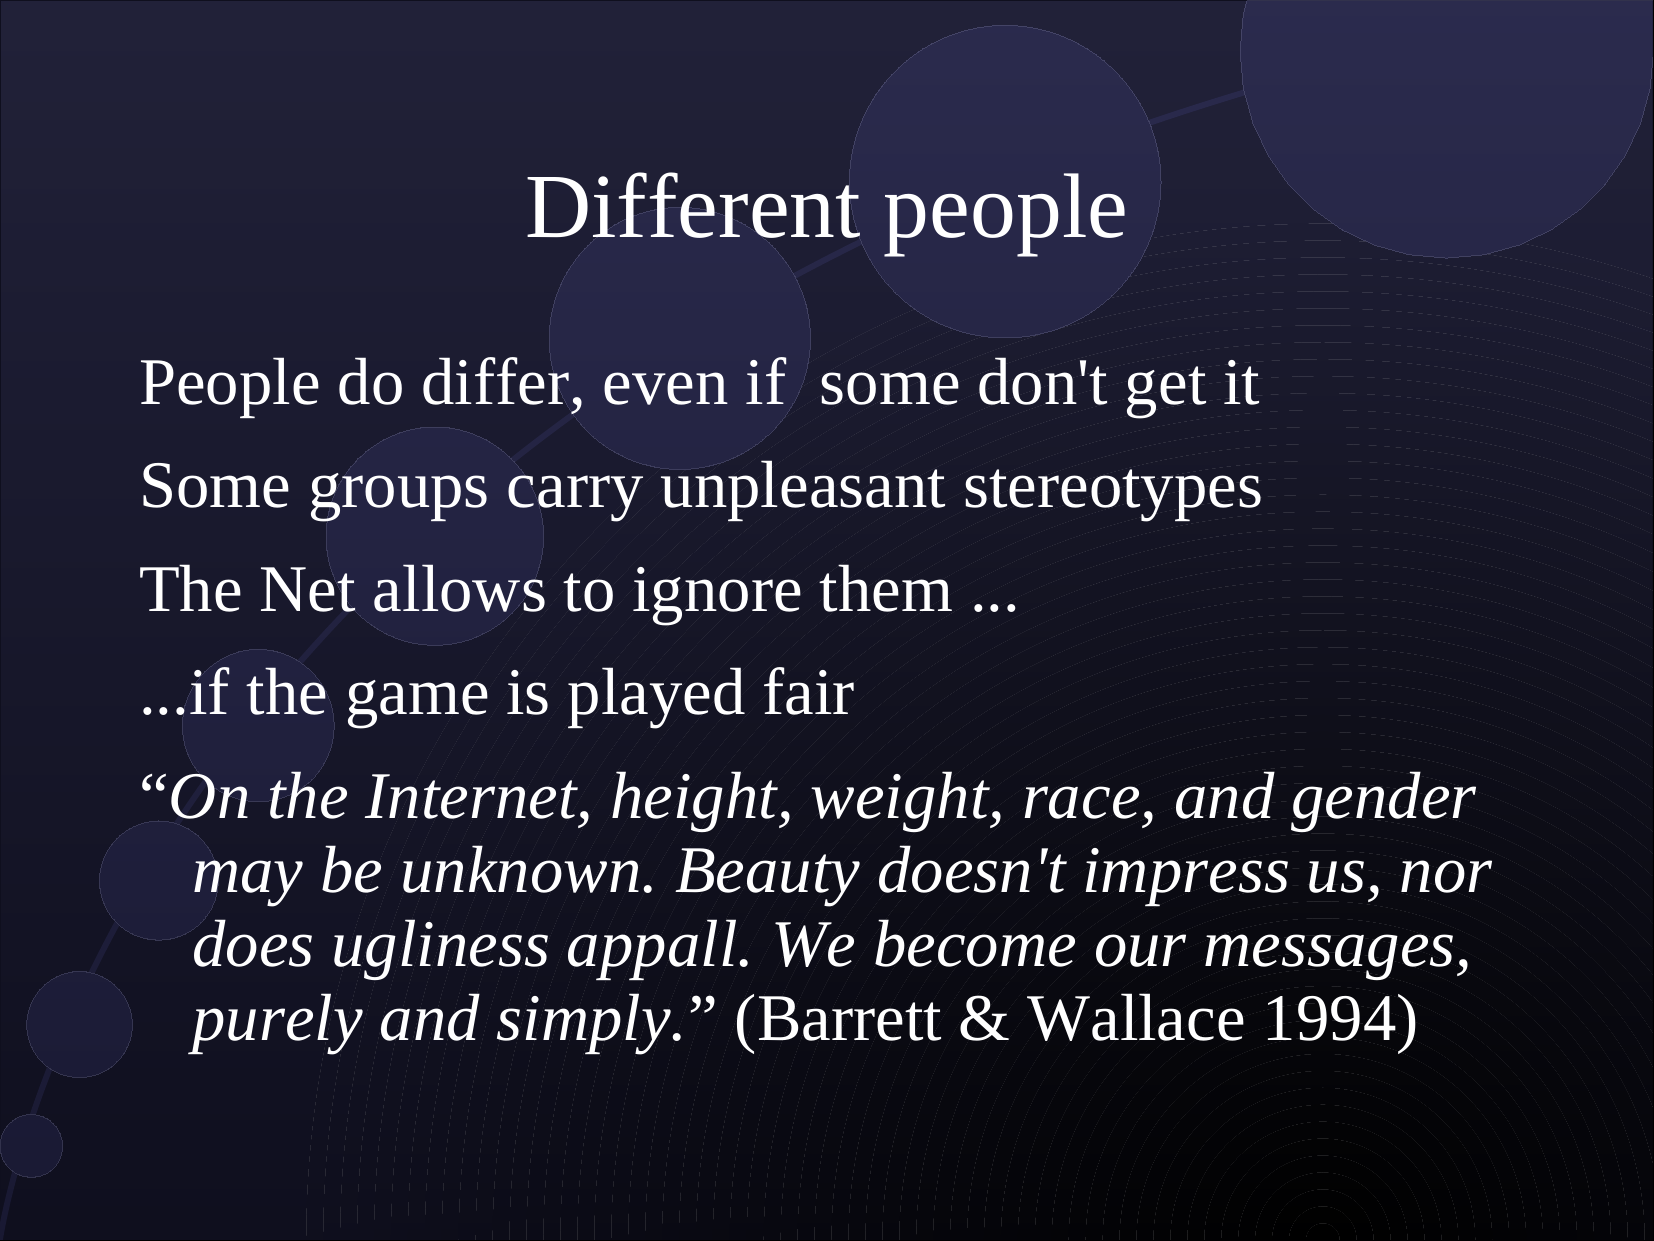

# Different people
People do differ, even if some don't get it
Some groups carry unpleasant stereotypes
The Net allows to ignore them ...
...if the game is played fair
“On the Internet, height, weight, race, and gender may be unknown. Beauty doesn't impress us, nor does ugliness appall. We become our messages, purely and simply.” (Barrett & Wallace 1994)